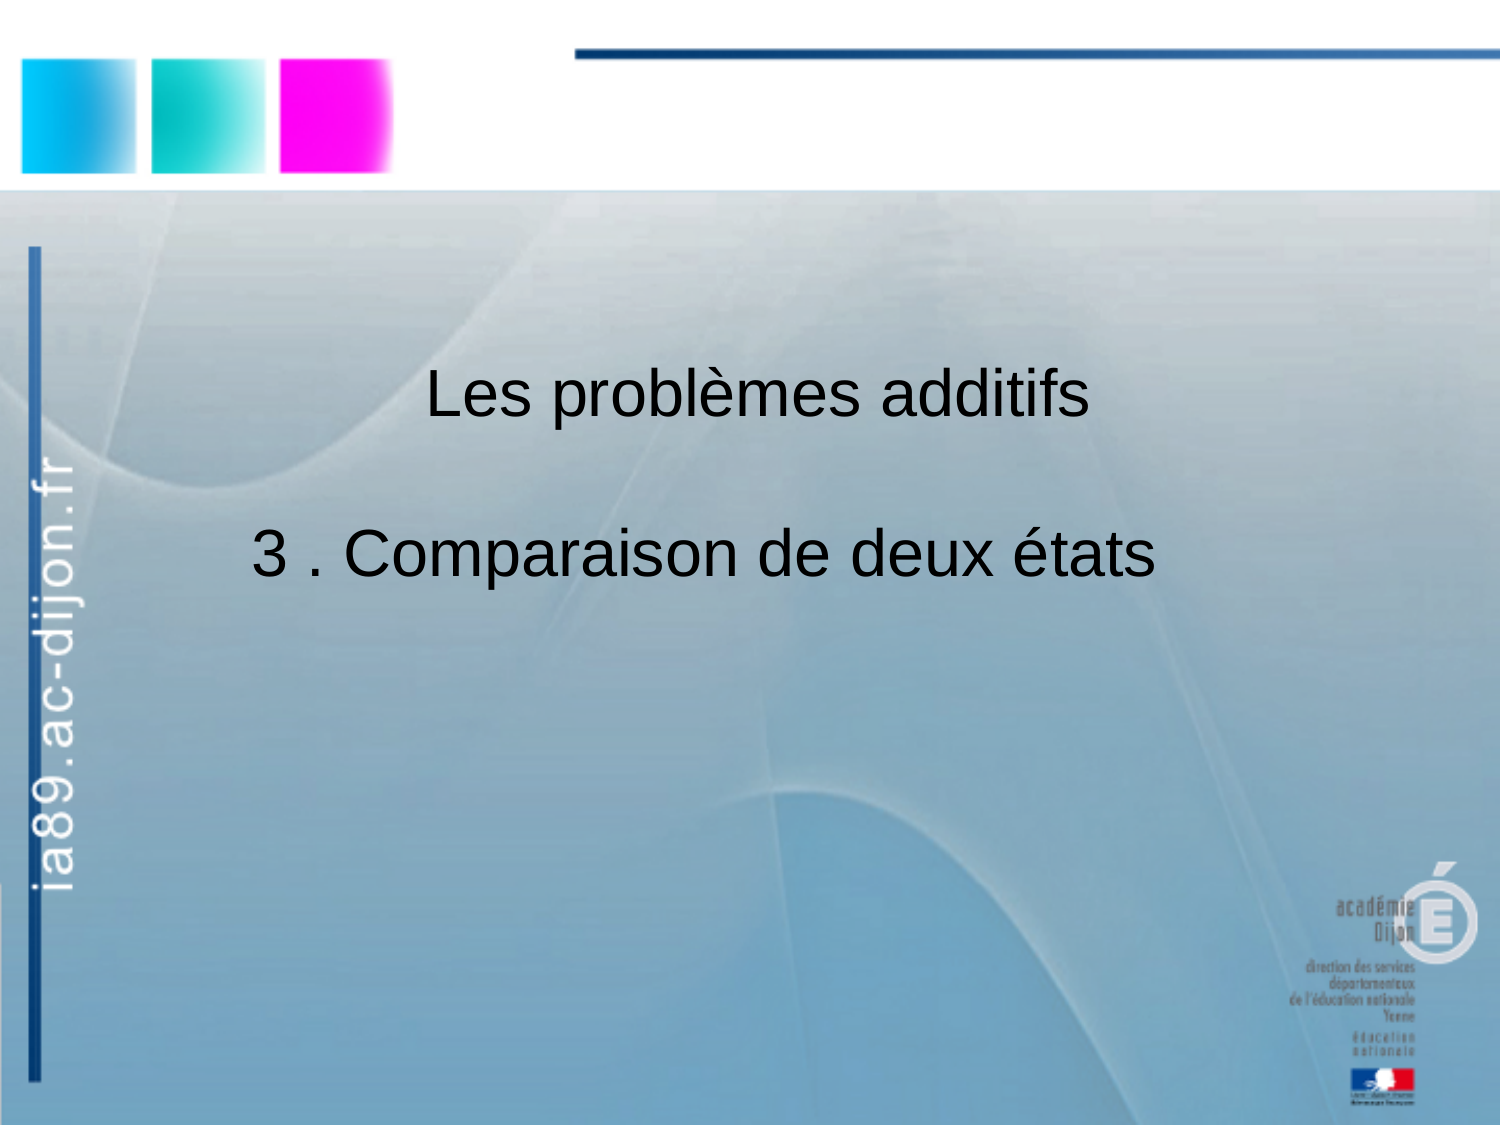

Les problèmes additifs
3 . Comparaison de deux états